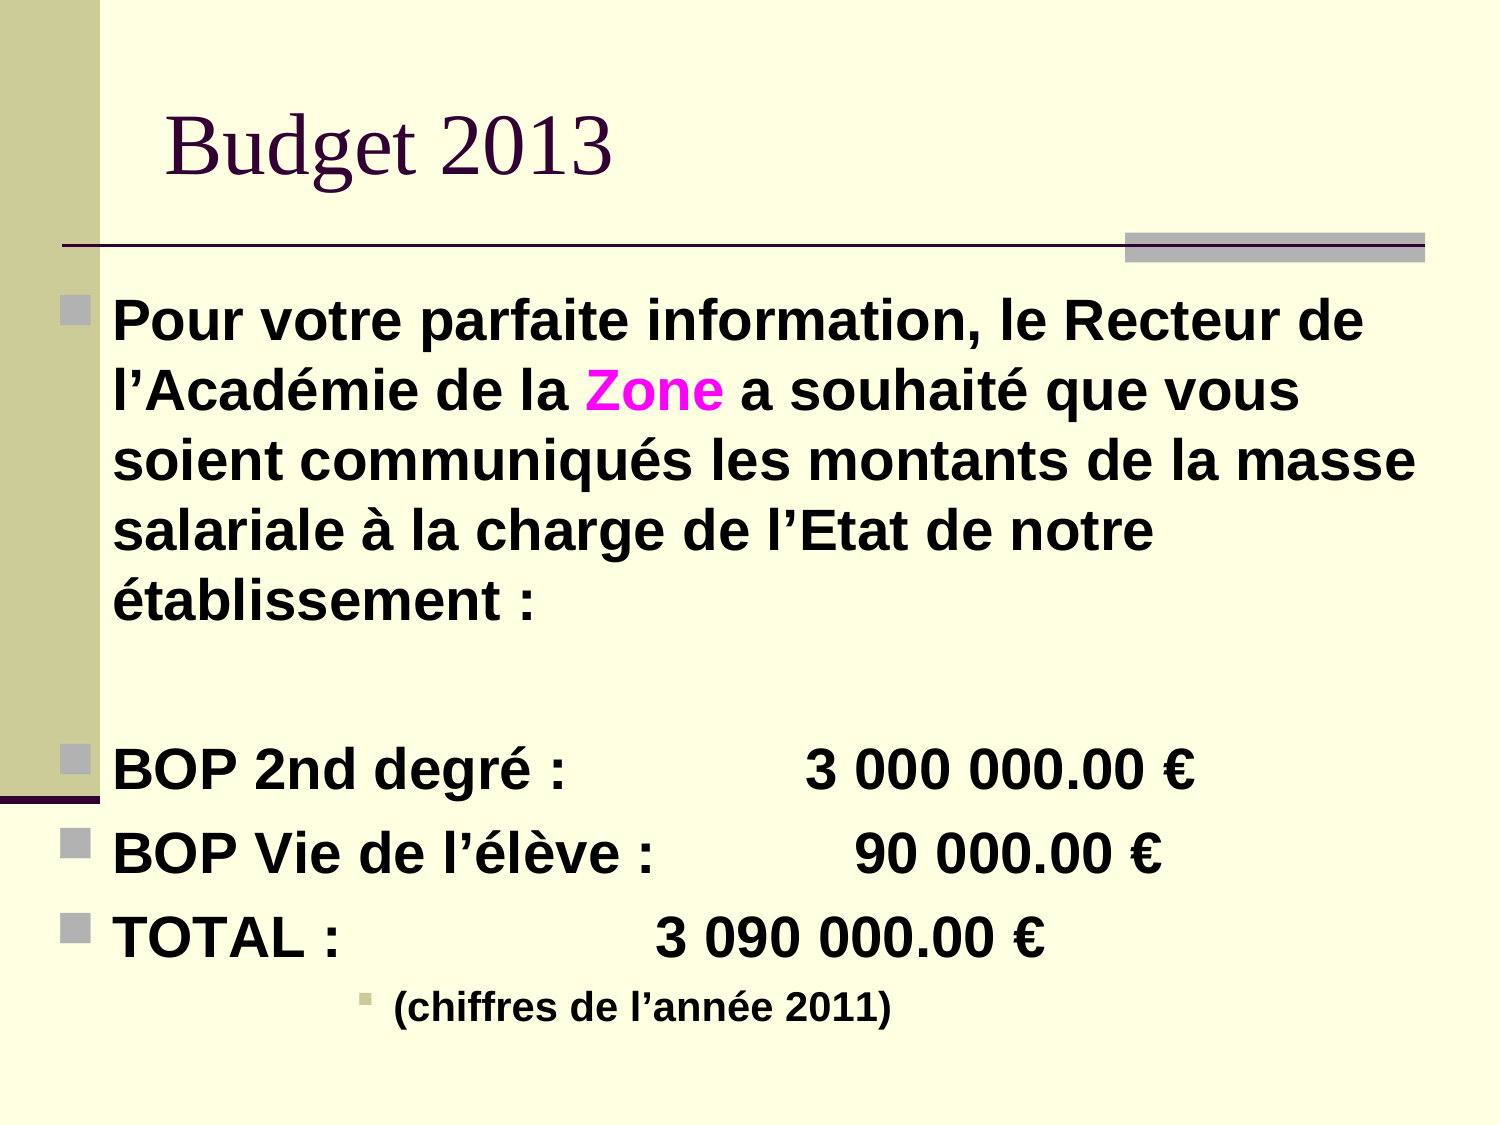

# Budget 2013
Pour votre parfaite information, le Recteur de l’Académie de la Zone a souhaité que vous soient communiqués les montants de la masse salariale à la charge de l’Etat de notre établissement :
BOP 2nd degré :		3 000 000.00 €
BOP Vie de l’élève :	 90 000.00 €
TOTAL :			3 090 000.00 €
(chiffres de l’année 2011)